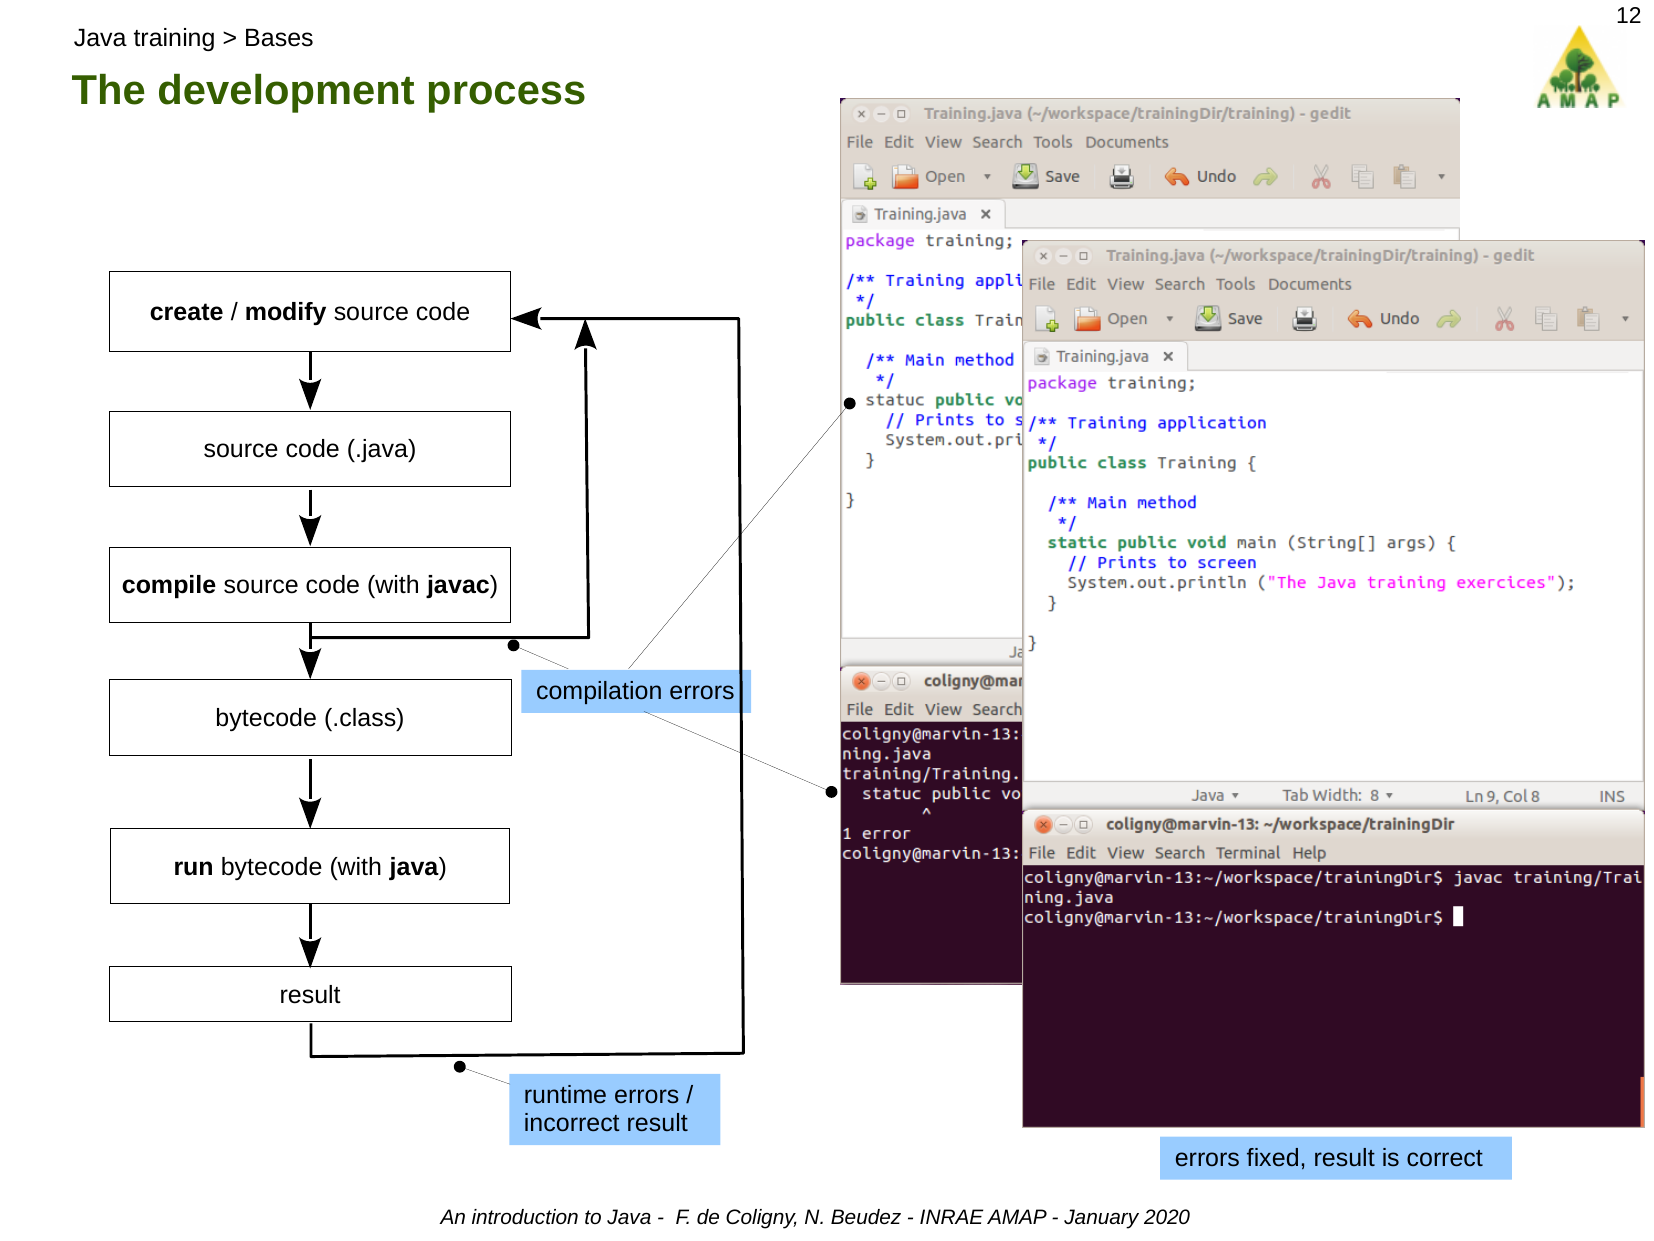

12
Java training > Bases
The development process
create / modify source code
source code (.java)
compile source code (with javac)
compilation errors
bytecode (.class)
run bytecode (with java)
result
runtime errors /
incorrect result
errors fixed, result is correct